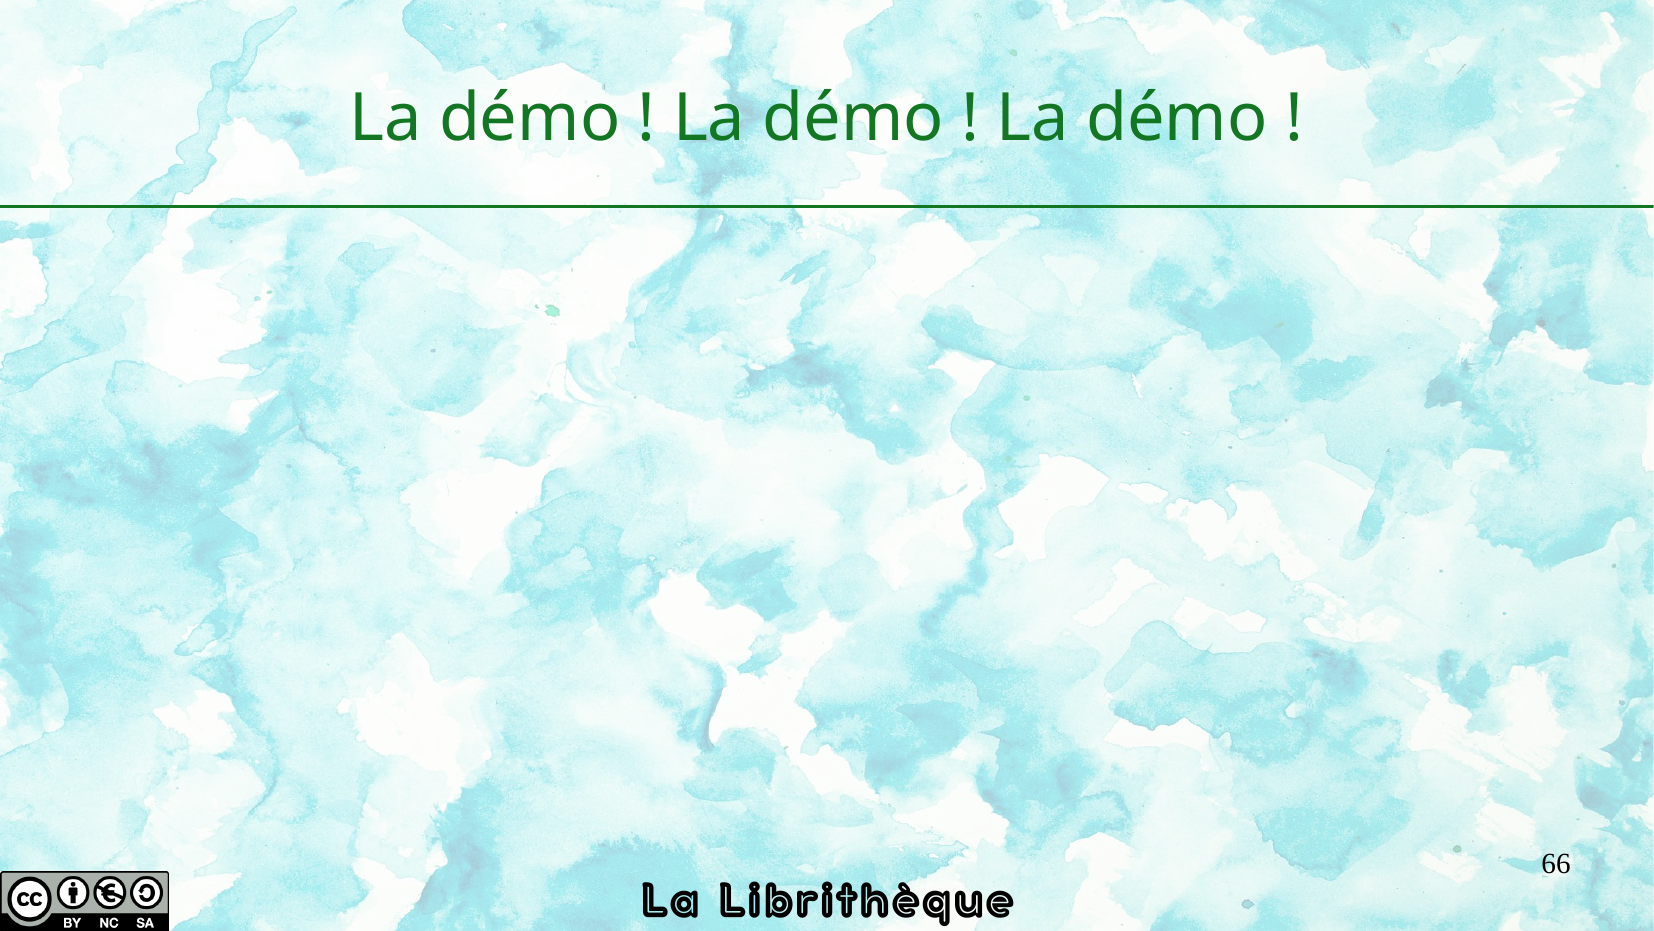

# La démo ! La démo ! La démo !
66